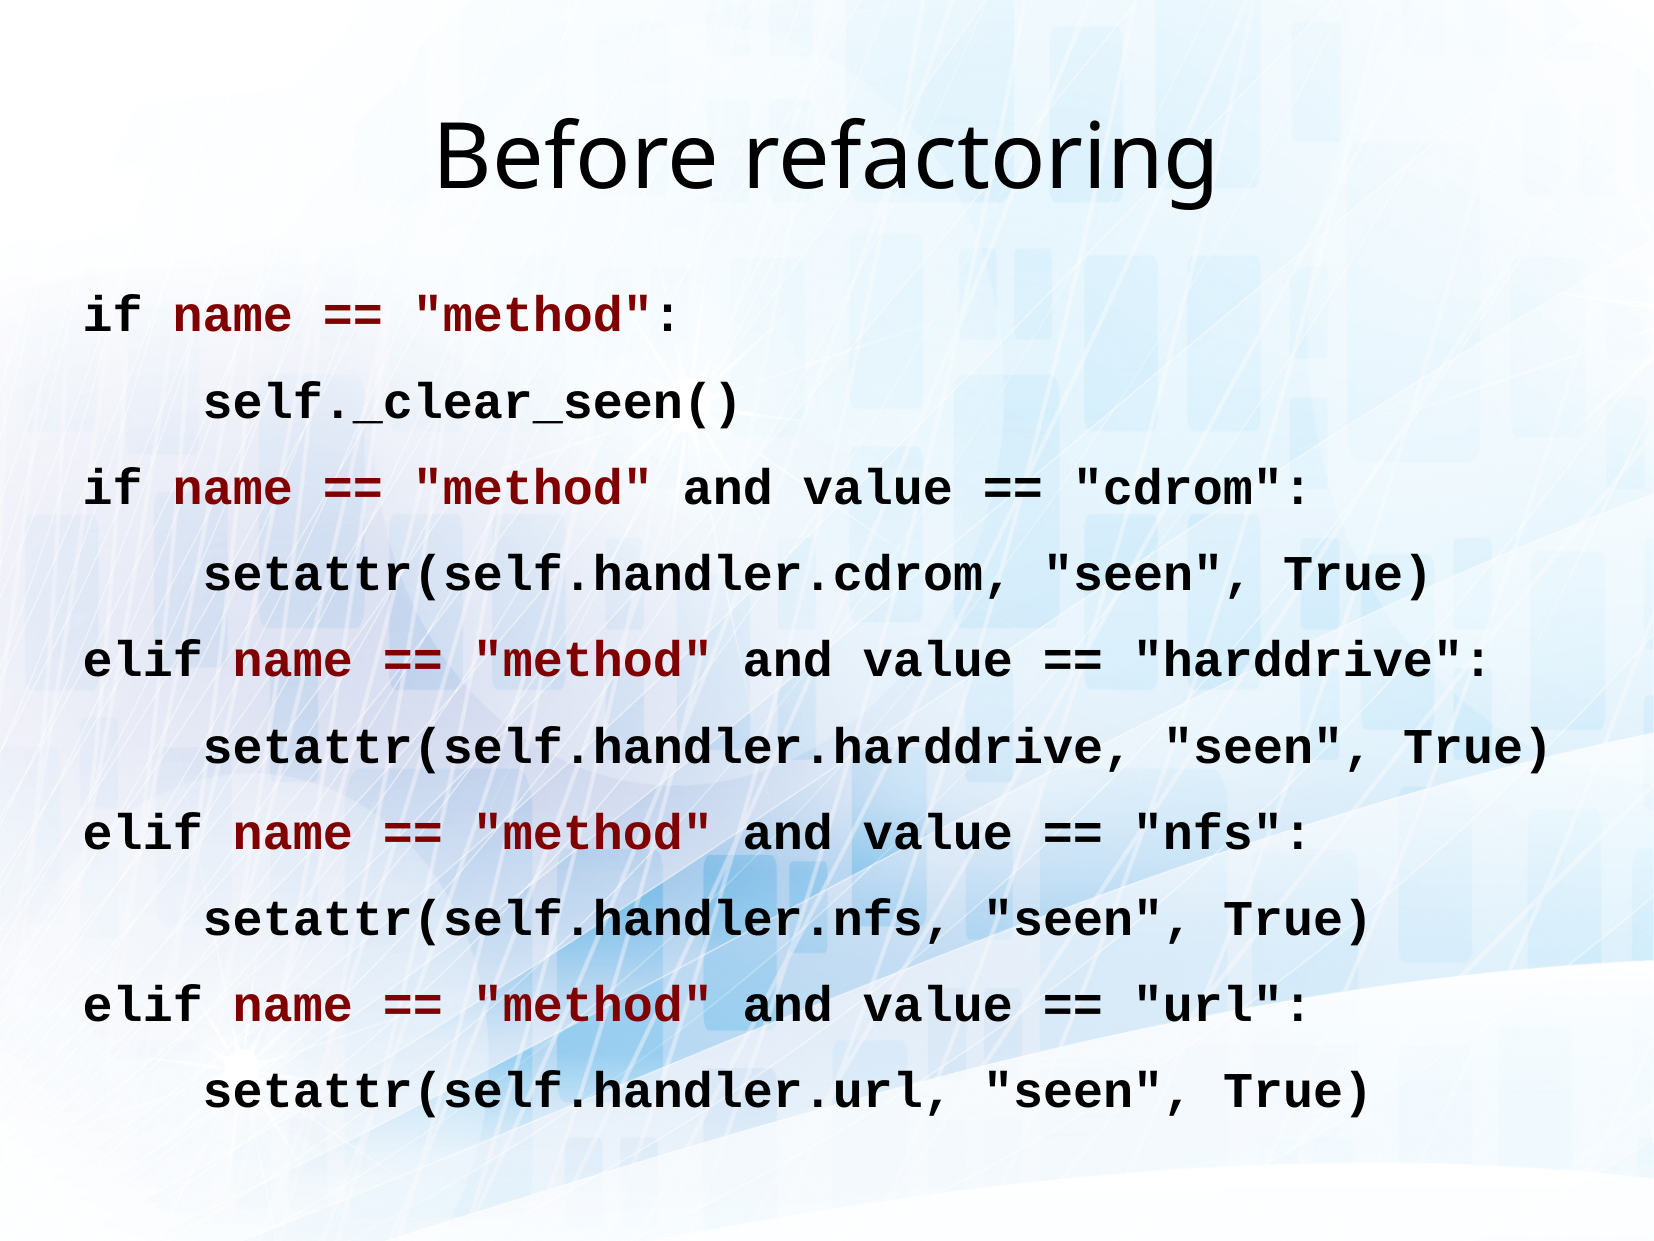

# Before refactoring
if name == "method":
 self._clear_seen()
if name == "method" and value == "cdrom":
 setattr(self.handler.cdrom, "seen", True)
elif name == "method" and value == "harddrive":
 setattr(self.handler.harddrive, "seen", True)
elif name == "method" and value == "nfs":
 setattr(self.handler.nfs, "seen", True)
elif name == "method" and value == "url":
 setattr(self.handler.url, "seen", True)